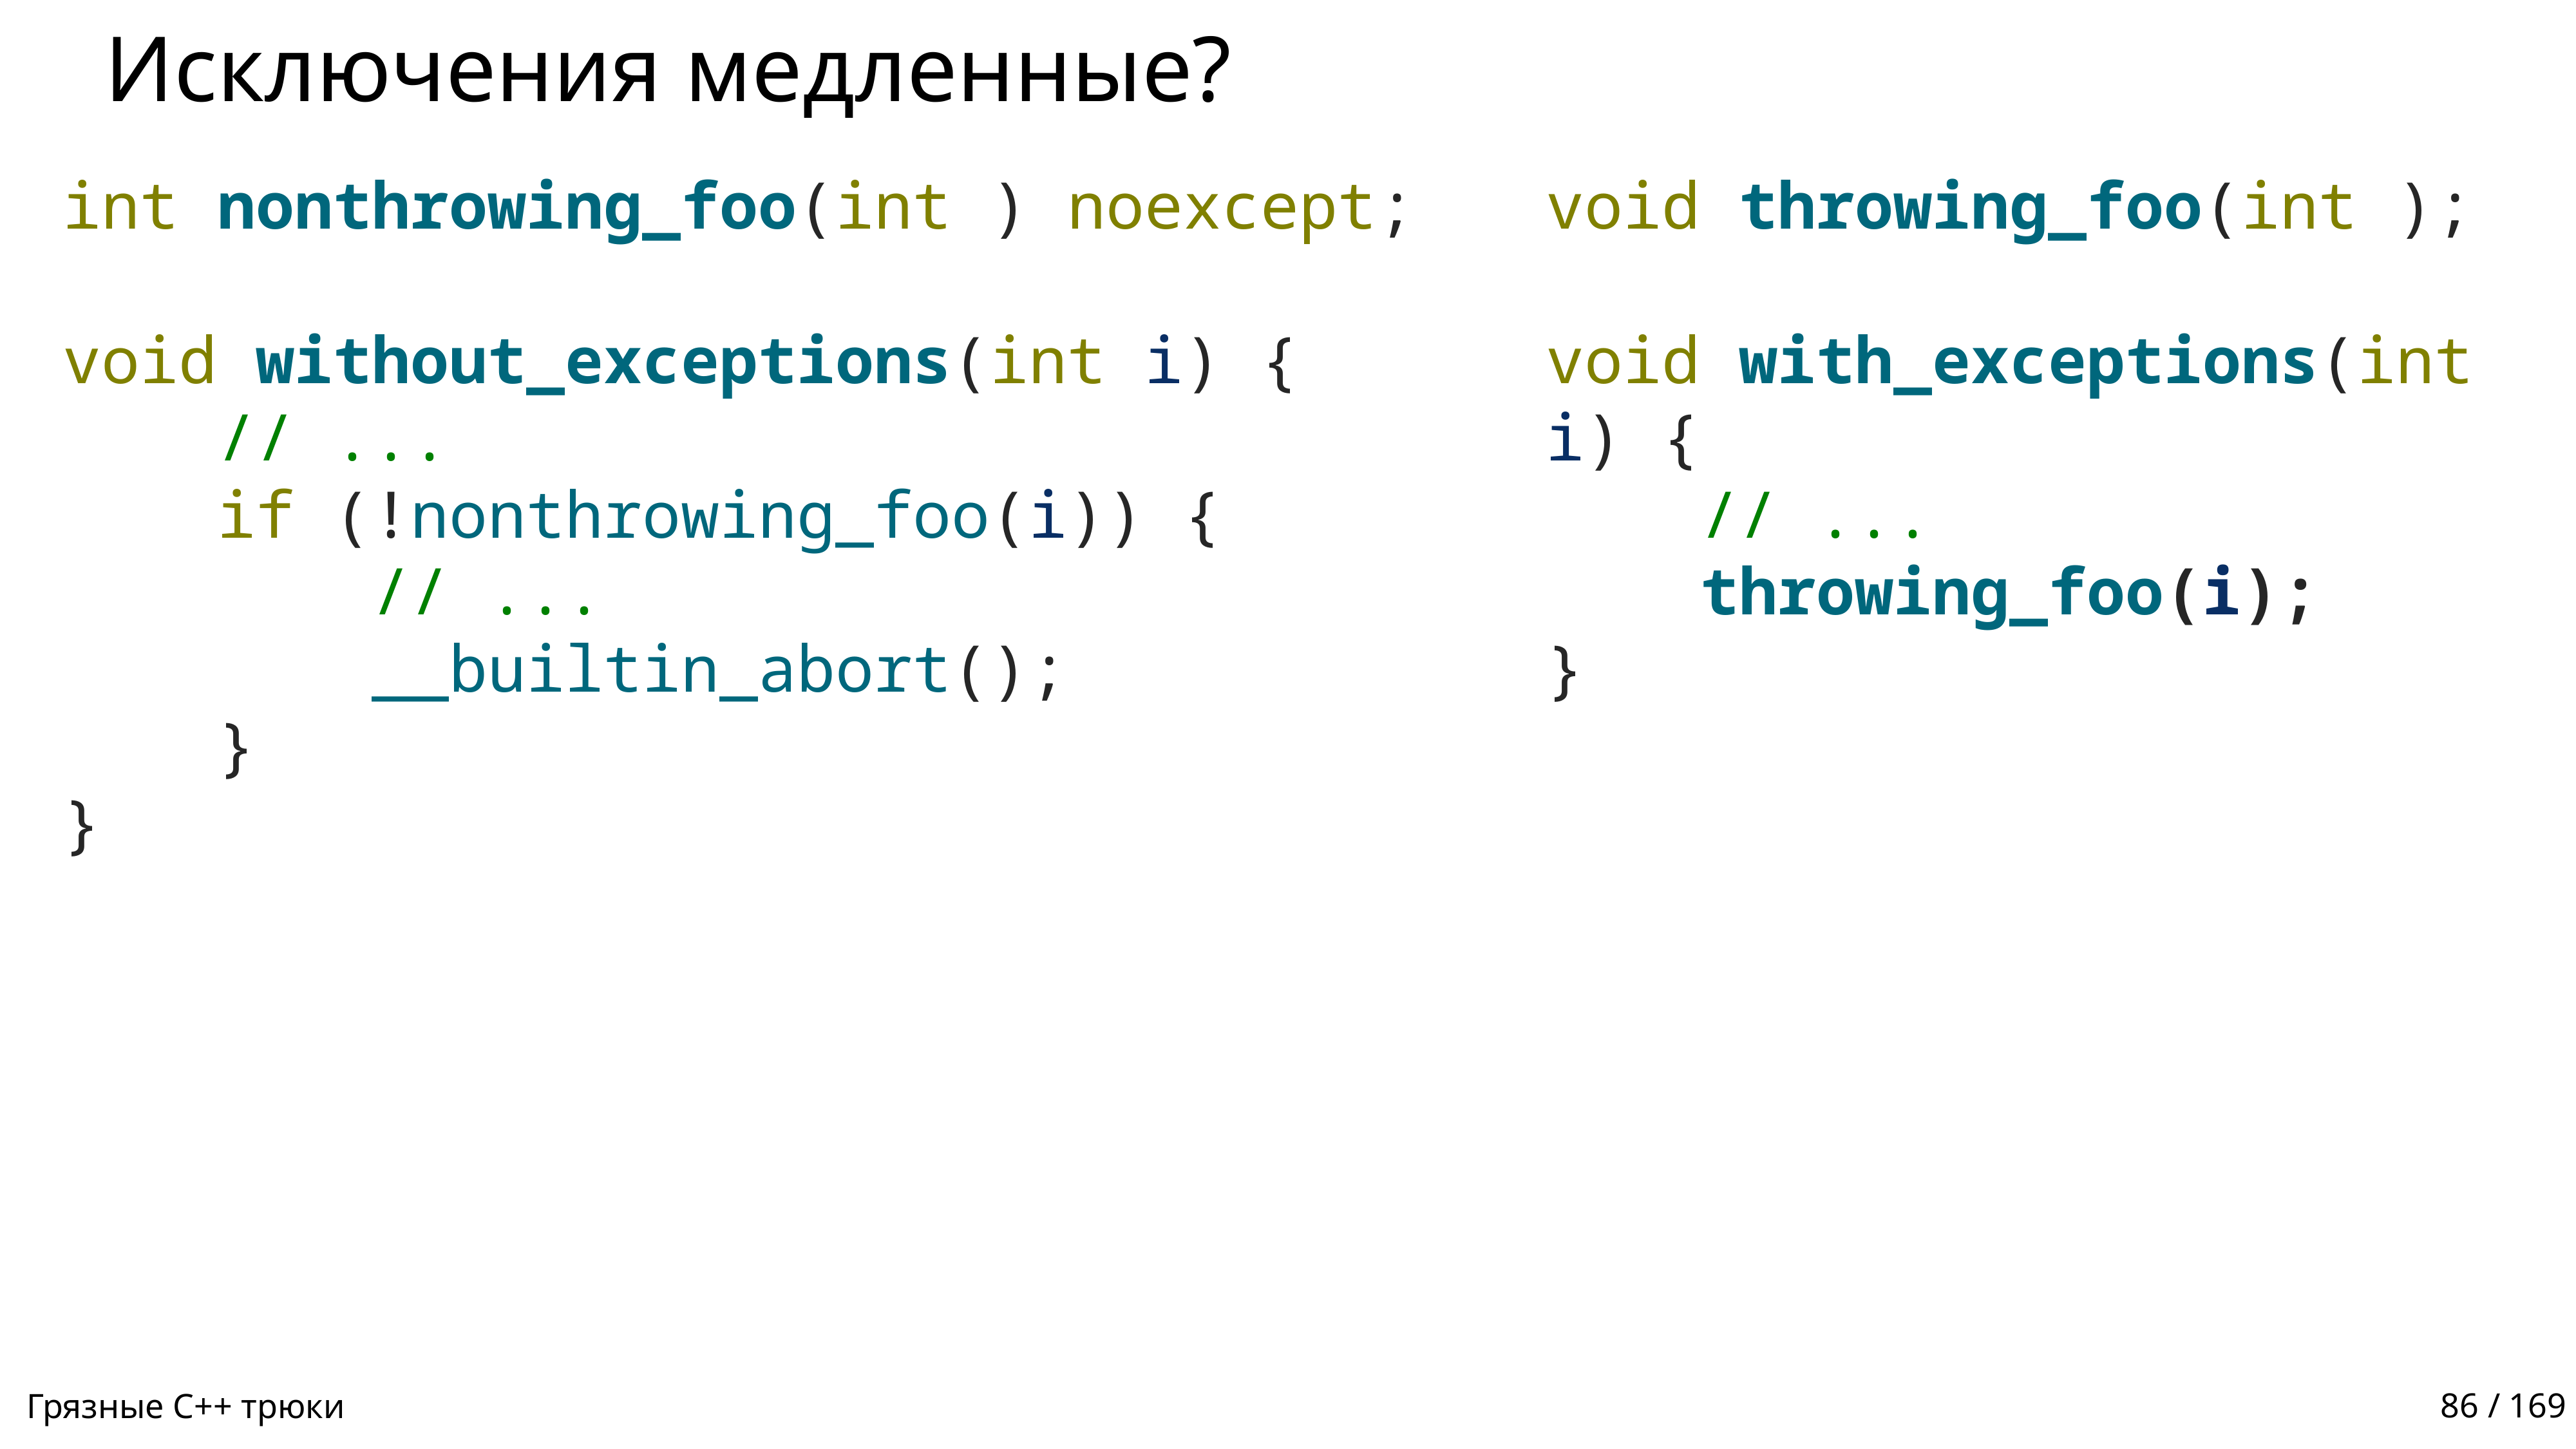

Исключения медленные?
int nonthrowing_foo(int ) noexcept;
void without_exceptions(int i) {
 // ...
 if (!nonthrowing_foo(i)) {
 // ...
 __builtin_abort();
 }
}
void throwing_foo(int );
void with_exceptions(int i) {
 // ...
 throwing_foo(i);
}
Грязные C++ трюки